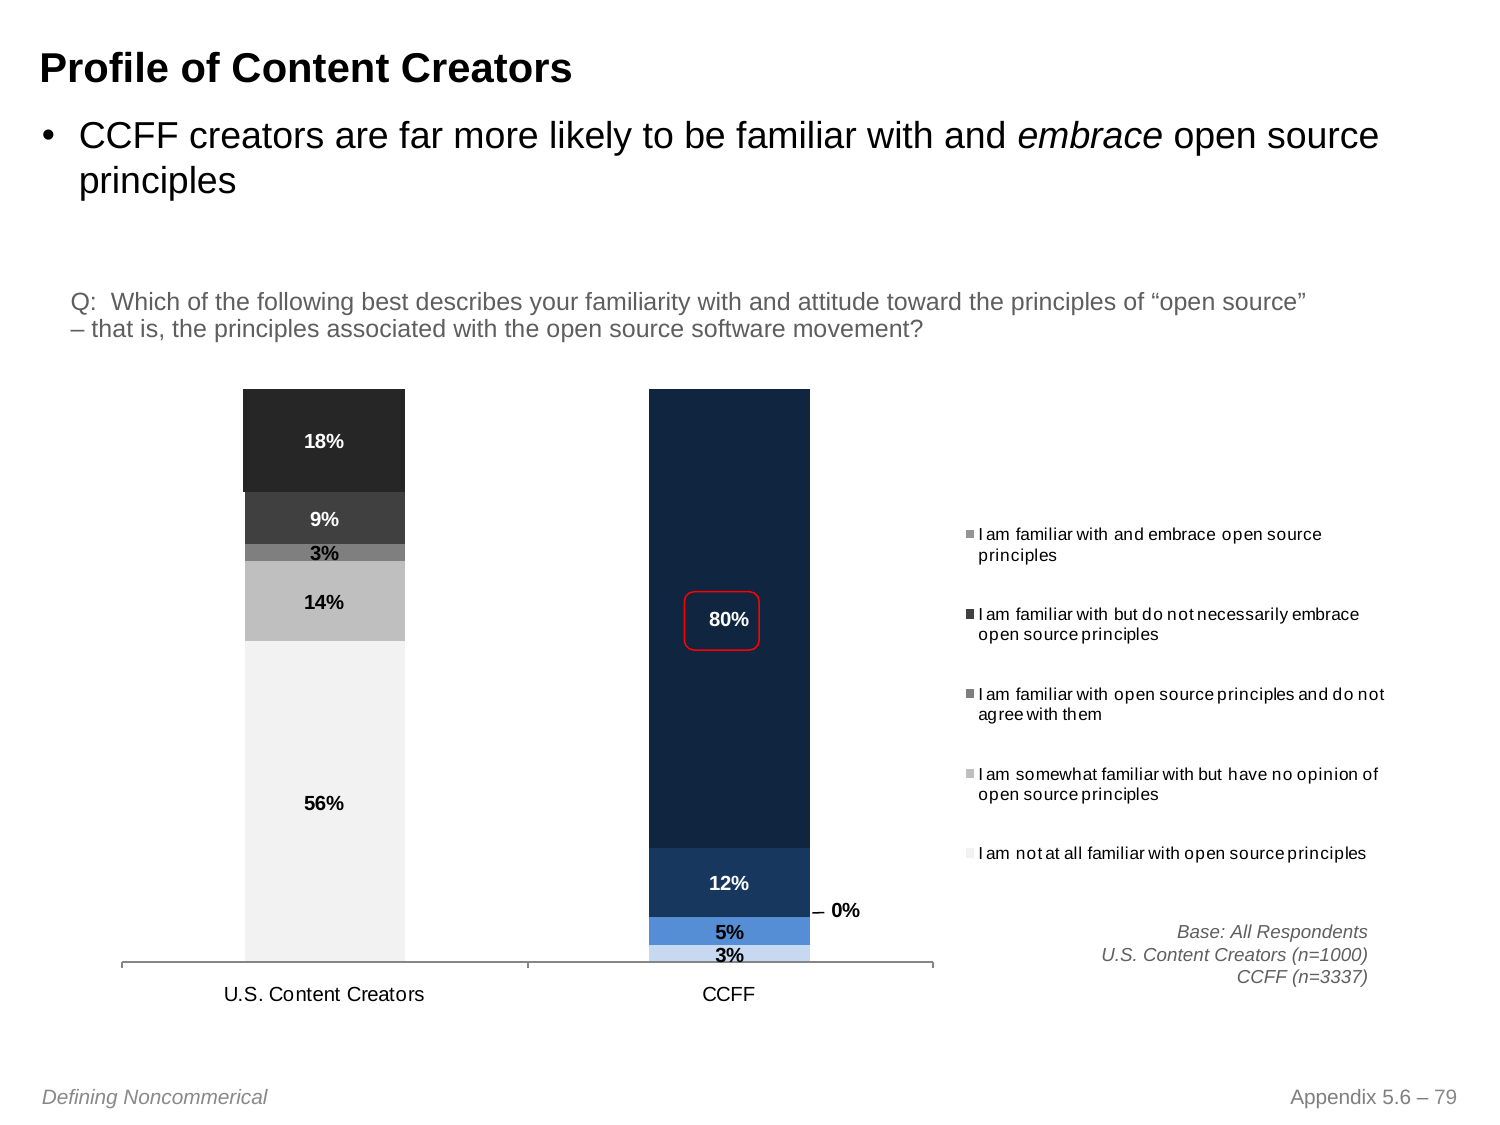

Profile of Content Creators
CCFF creators are far more likely to be familiar with and embrace open source principles
Q: Which of the following best describes your familiarity with and attitude toward the principles of “open source” – that is, the principles associated with the open source software movement?
Base: All Respondents
U.S. Content Creators (n=1000)
CCFF (n=3337)
Defining Noncommerical
Appendix 5.6 –